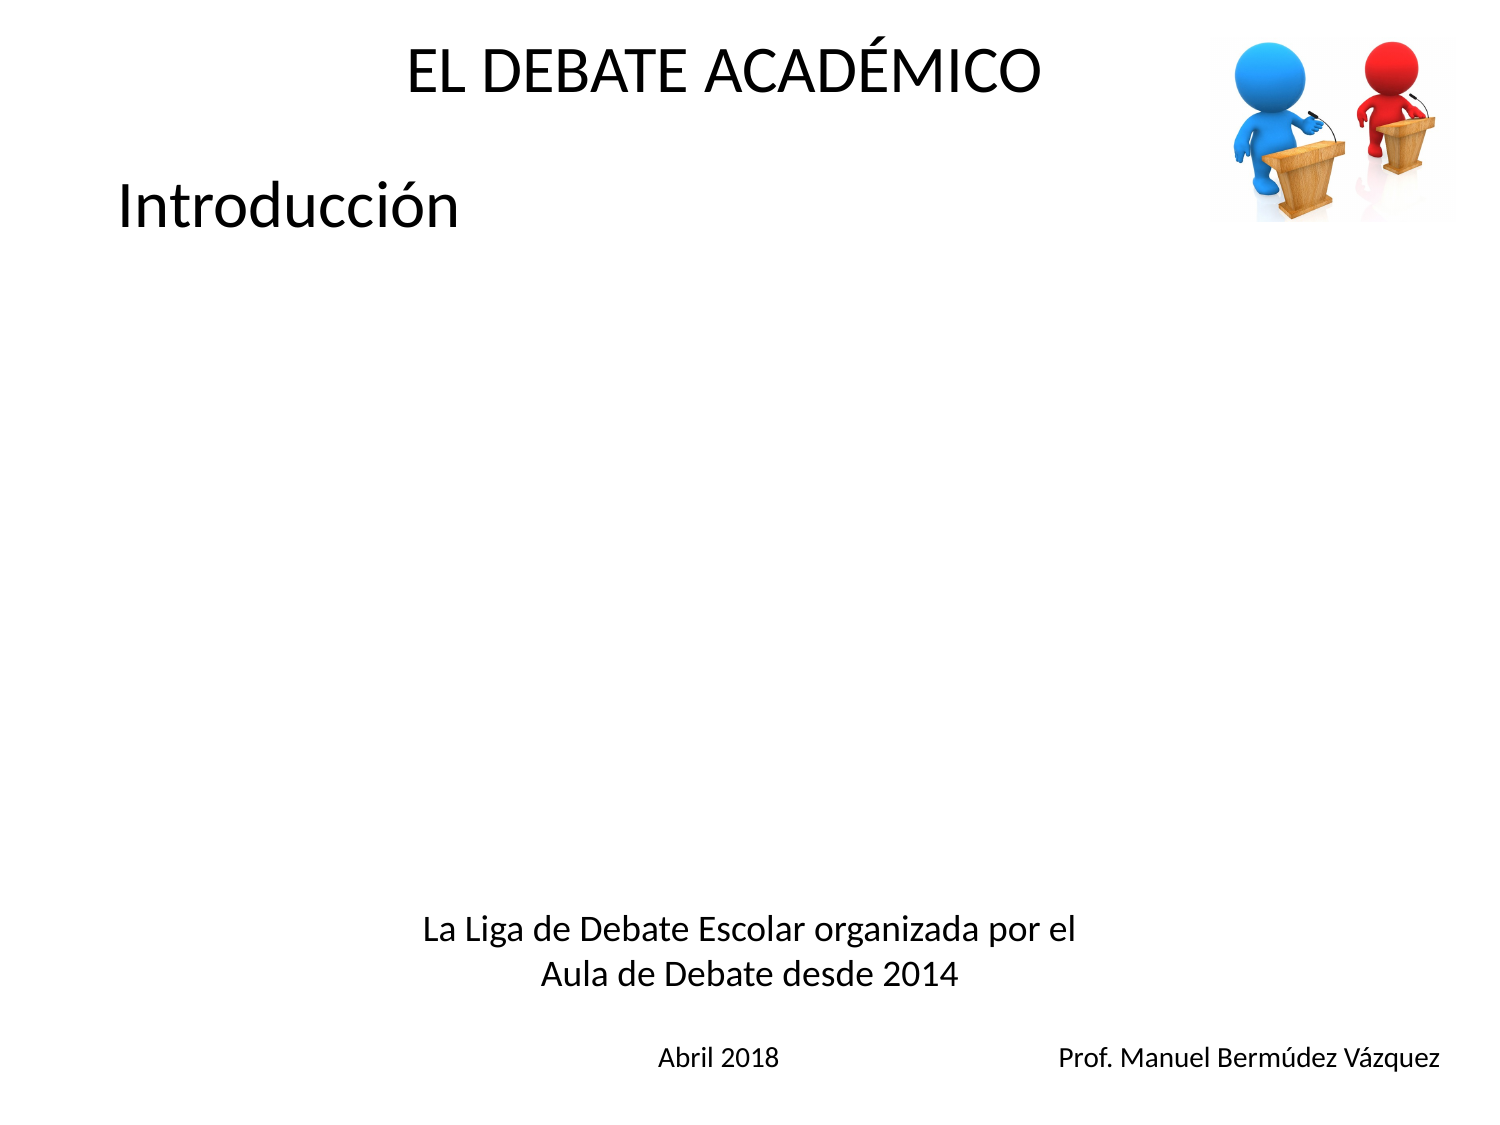

Introducción
La Liga de Debate Escolar organizada por el Aula de Debate desde 2014